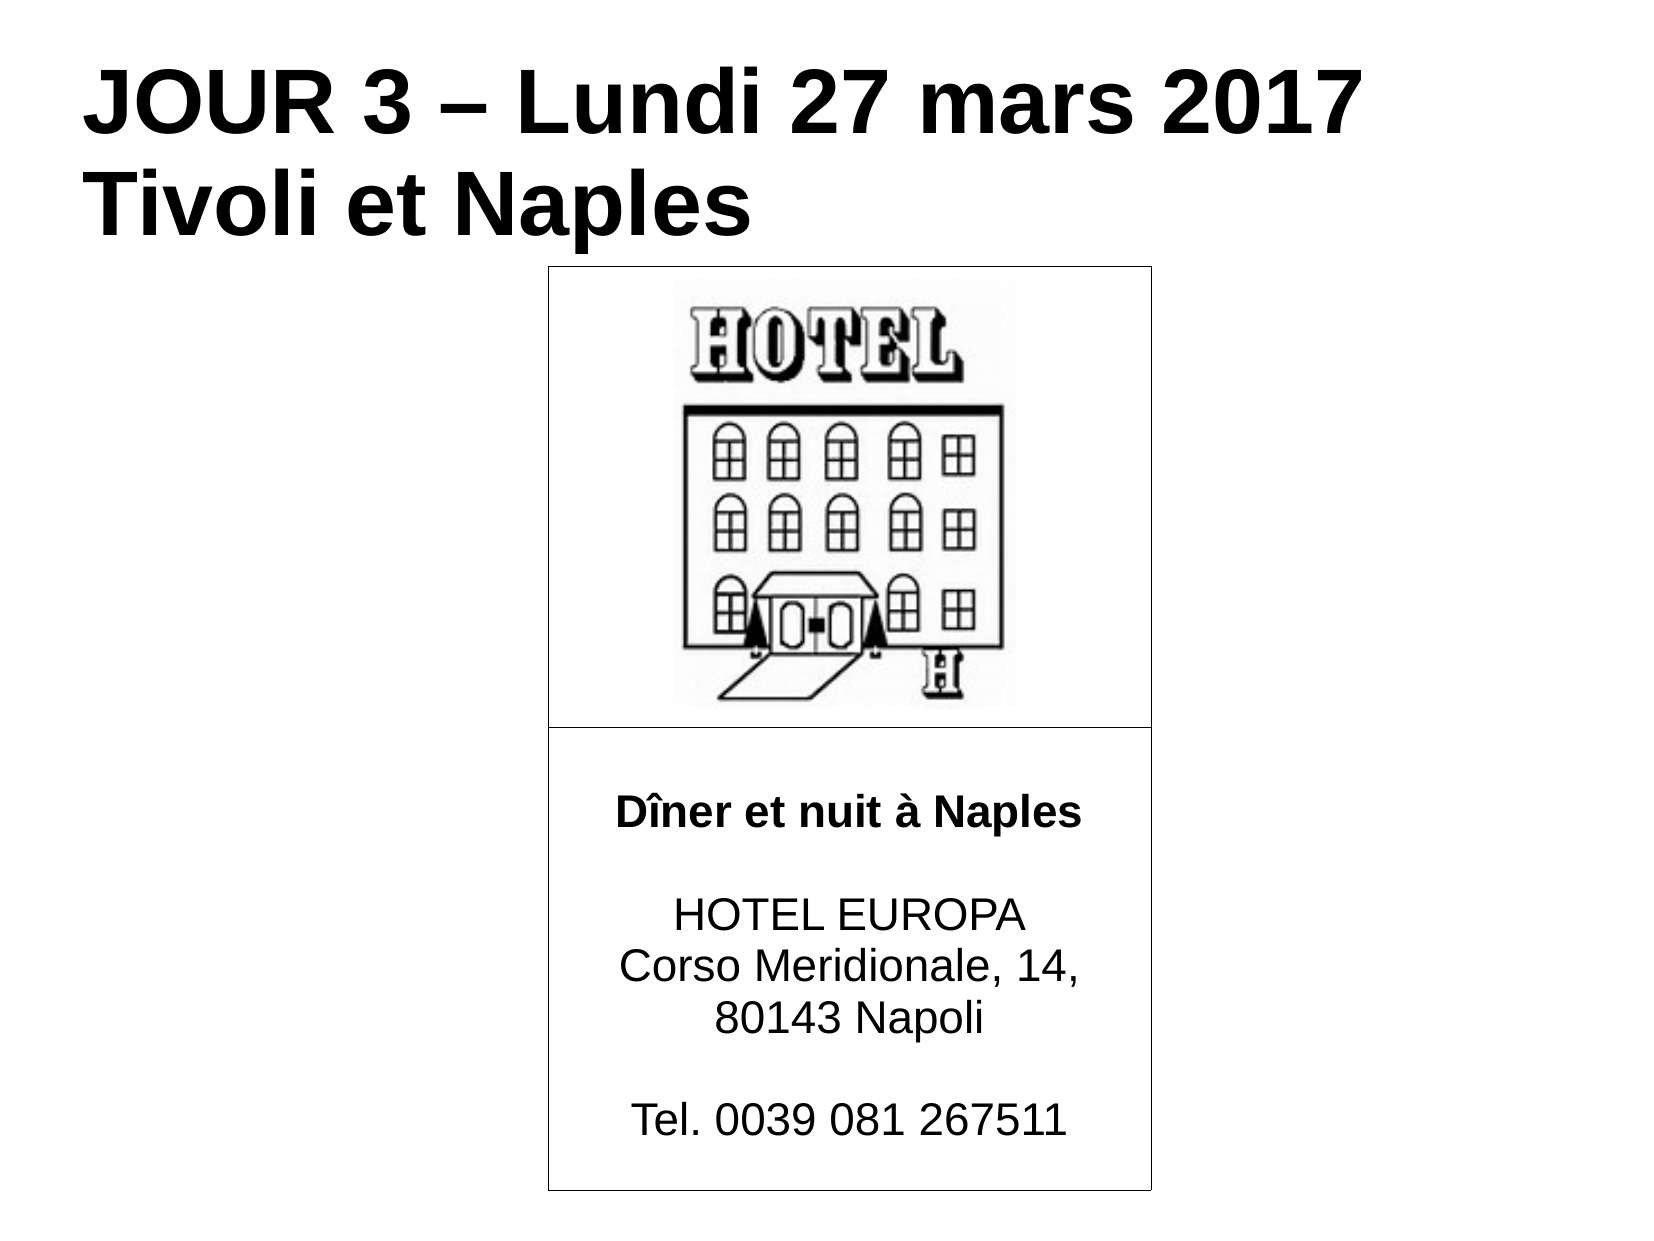

# JOUR 3 – Lundi 27 mars 2017 Tivoli et Naples
| |
| --- |
| Dîner et nuit à Naples HOTEL EUROPA Corso Meridionale, 14, 80143 Napoli Tel. 0039 081 267511 |